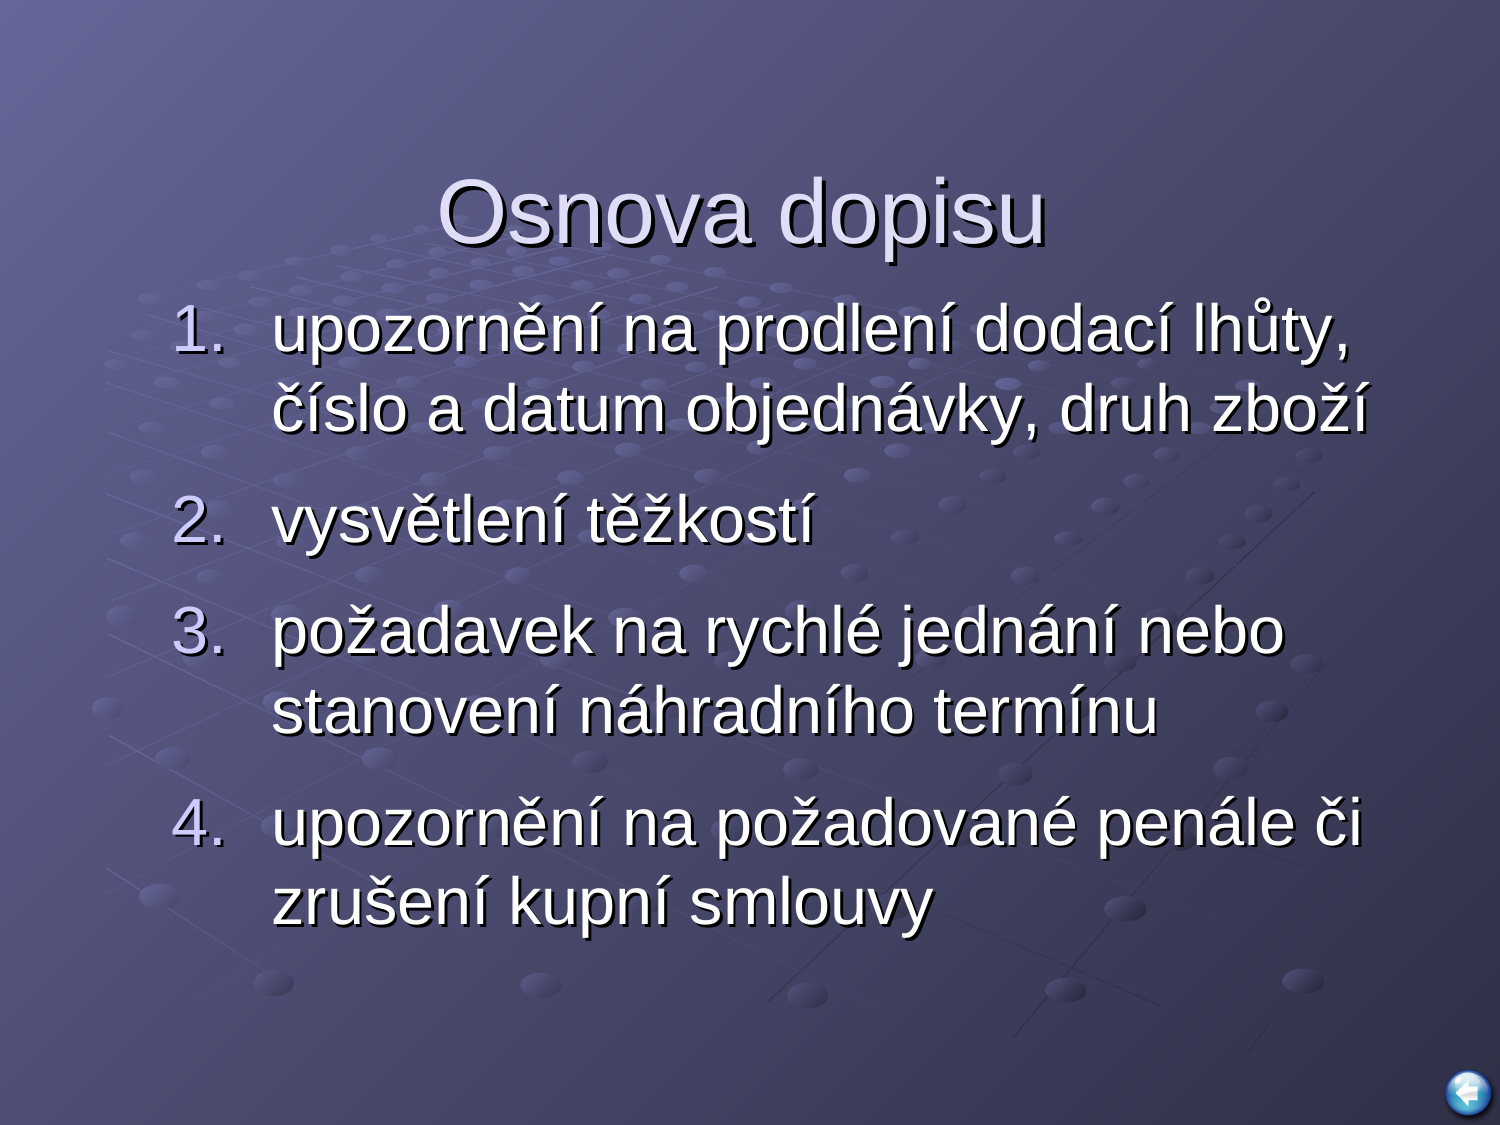

# Osnova dopisu
upozornění na prodlení dodací lhůty, číslo a datum objednávky, druh zboží
vysvětlení těžkostí
požadavek na rychlé jednání nebo stanovení náhradního termínu
upozornění na požadované penále či zrušení kupní smlouvy